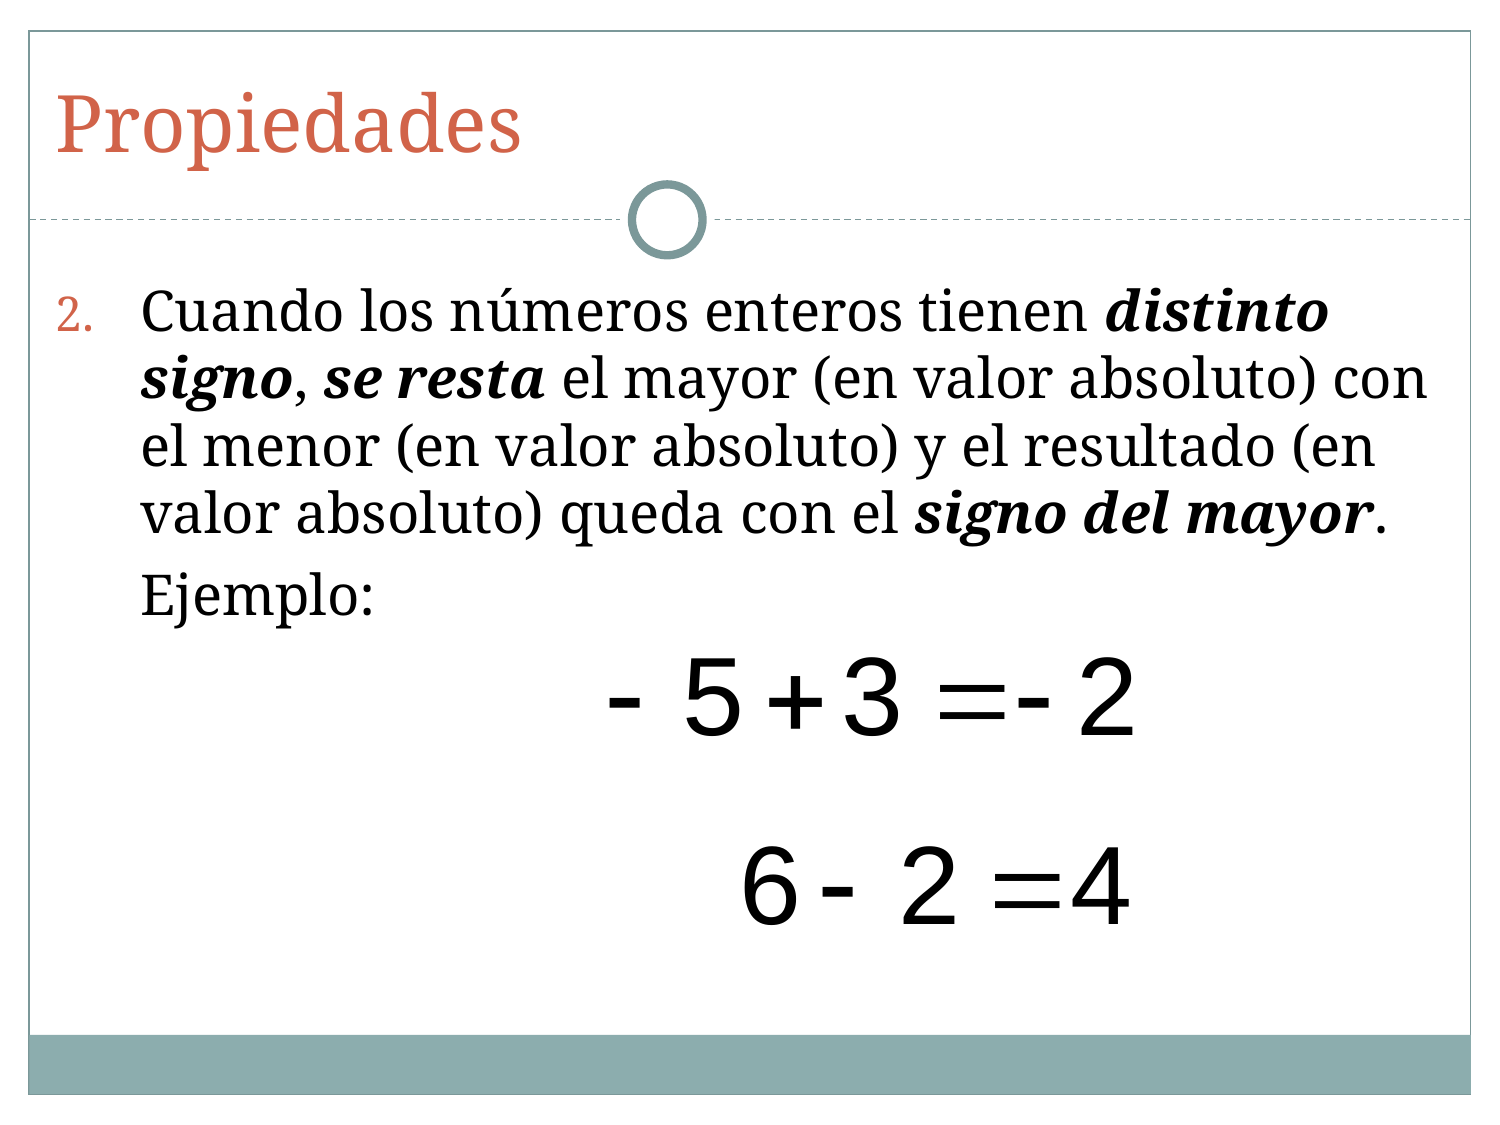

# Cuando los números enteros tienen distinto signo, se resta el mayor (en valor absoluto) con el menor (en valor absoluto) y el resultado (en valor absoluto) queda con el signo del mayor.
	Ejemplo: